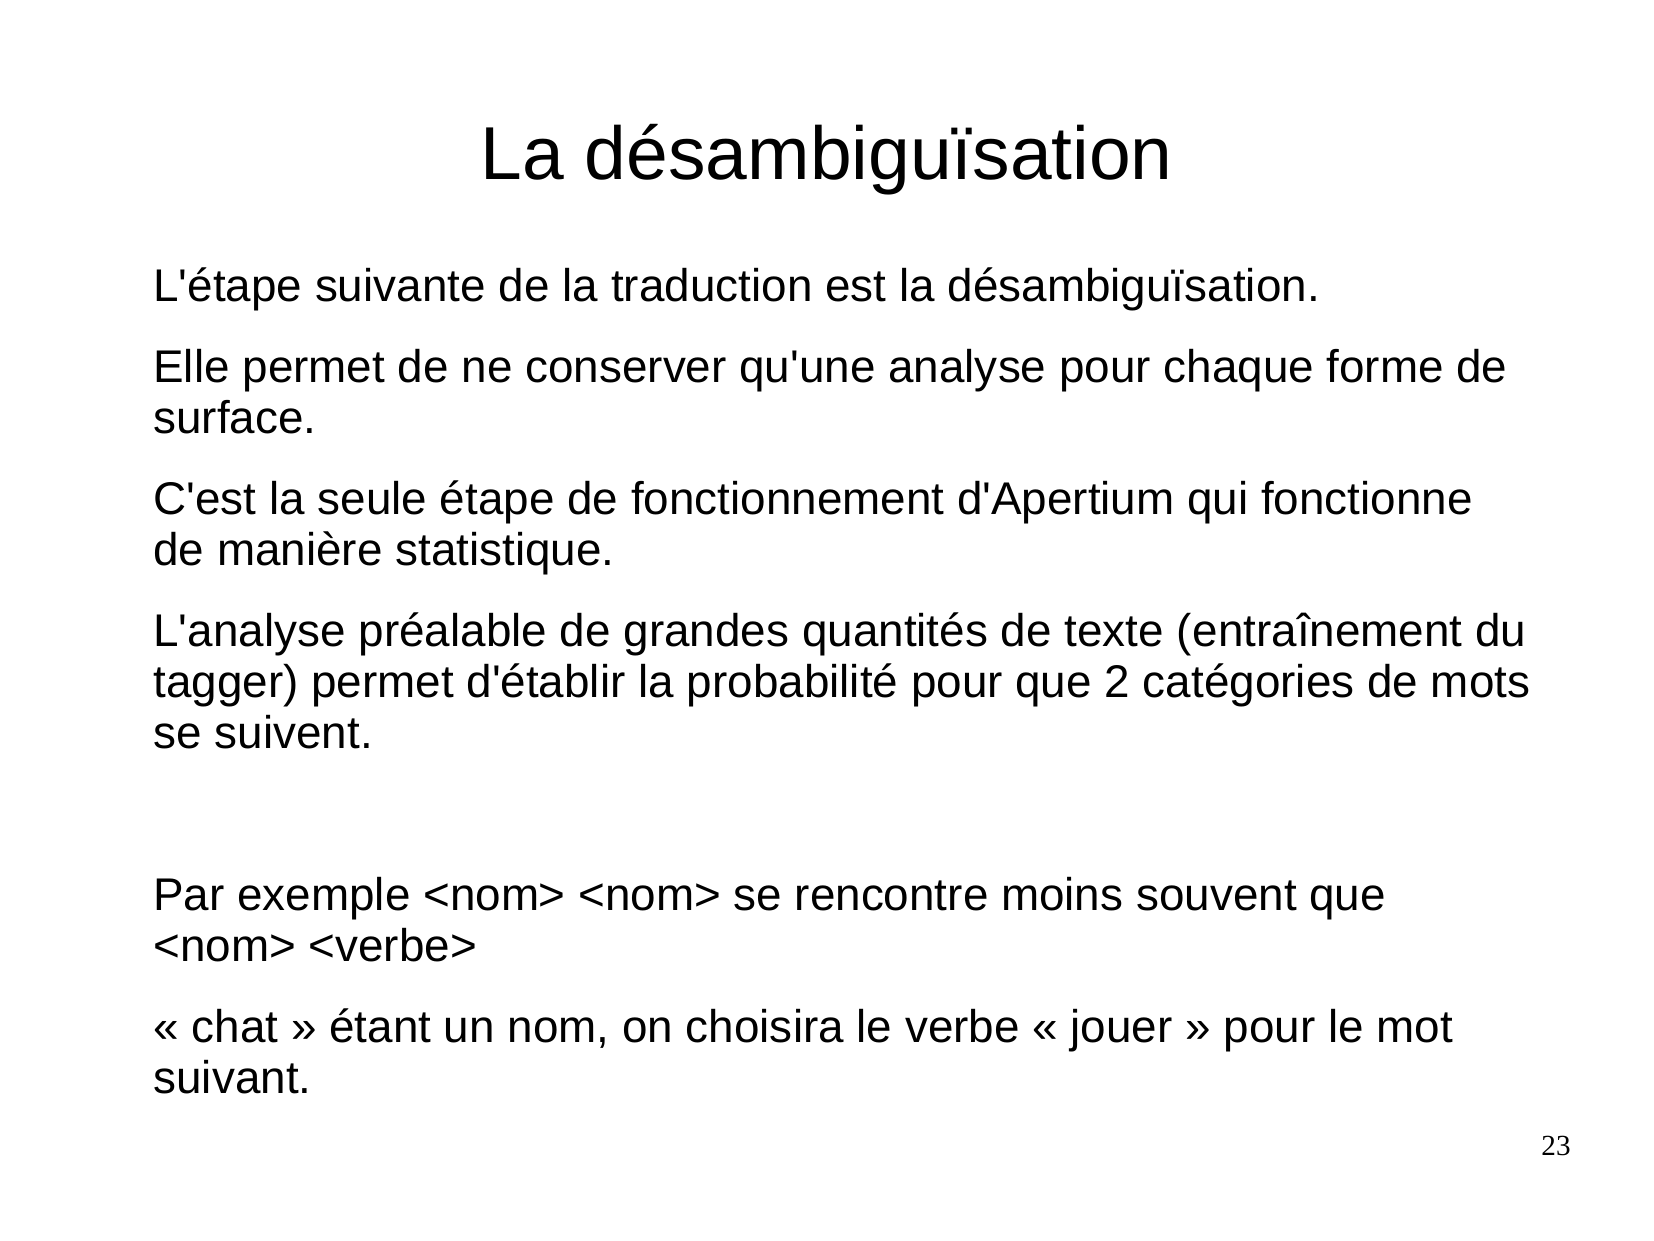

# La désambiguïsation
L'étape suivante de la traduction est la désambiguïsation.
Elle permet de ne conserver qu'une analyse pour chaque forme de surface.
C'est la seule étape de fonctionnement d'Apertium qui fonctionne de manière statistique.
L'analyse préalable de grandes quantités de texte (entraînement du tagger) permet d'établir la probabilité pour que 2 catégories de mots se suivent.
Par exemple <nom> <nom> se rencontre moins souvent que <nom> <verbe>
« chat » étant un nom, on choisira le verbe « jouer » pour le mot suivant.
23